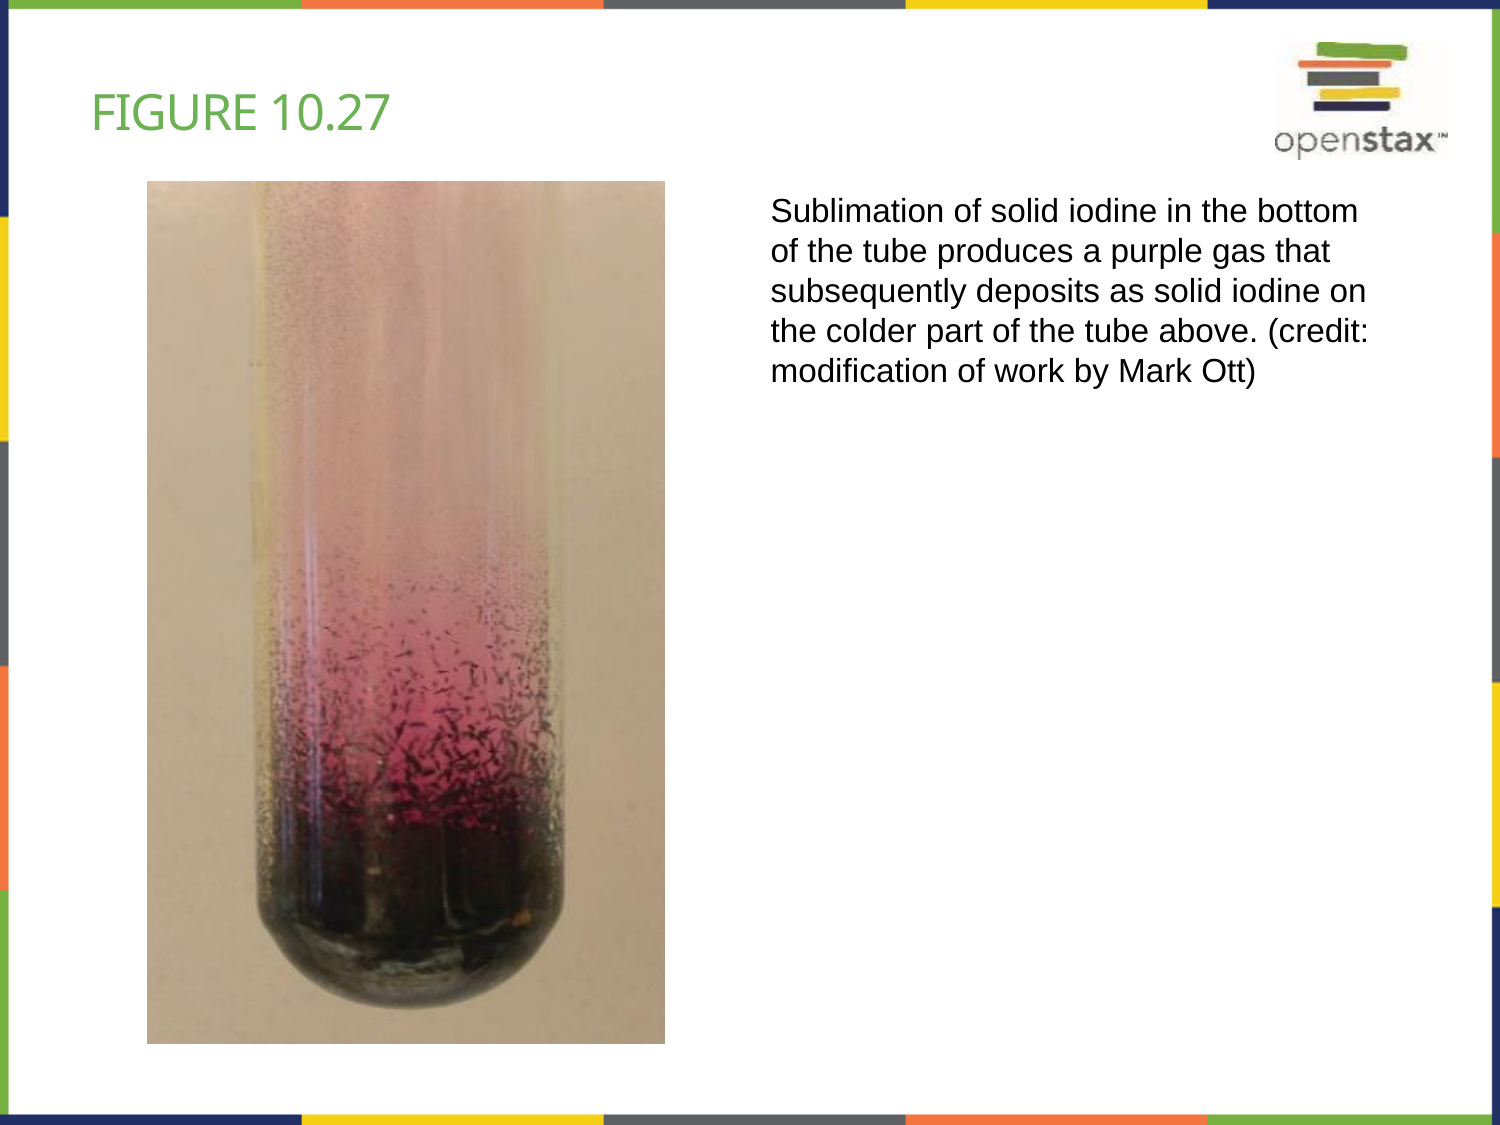

# Figure 10.27
Sublimation of solid iodine in the bottom of the tube produces a purple gas that subsequently deposits as solid iodine on the colder part of the tube above. (credit: modification of work by Mark Ott)